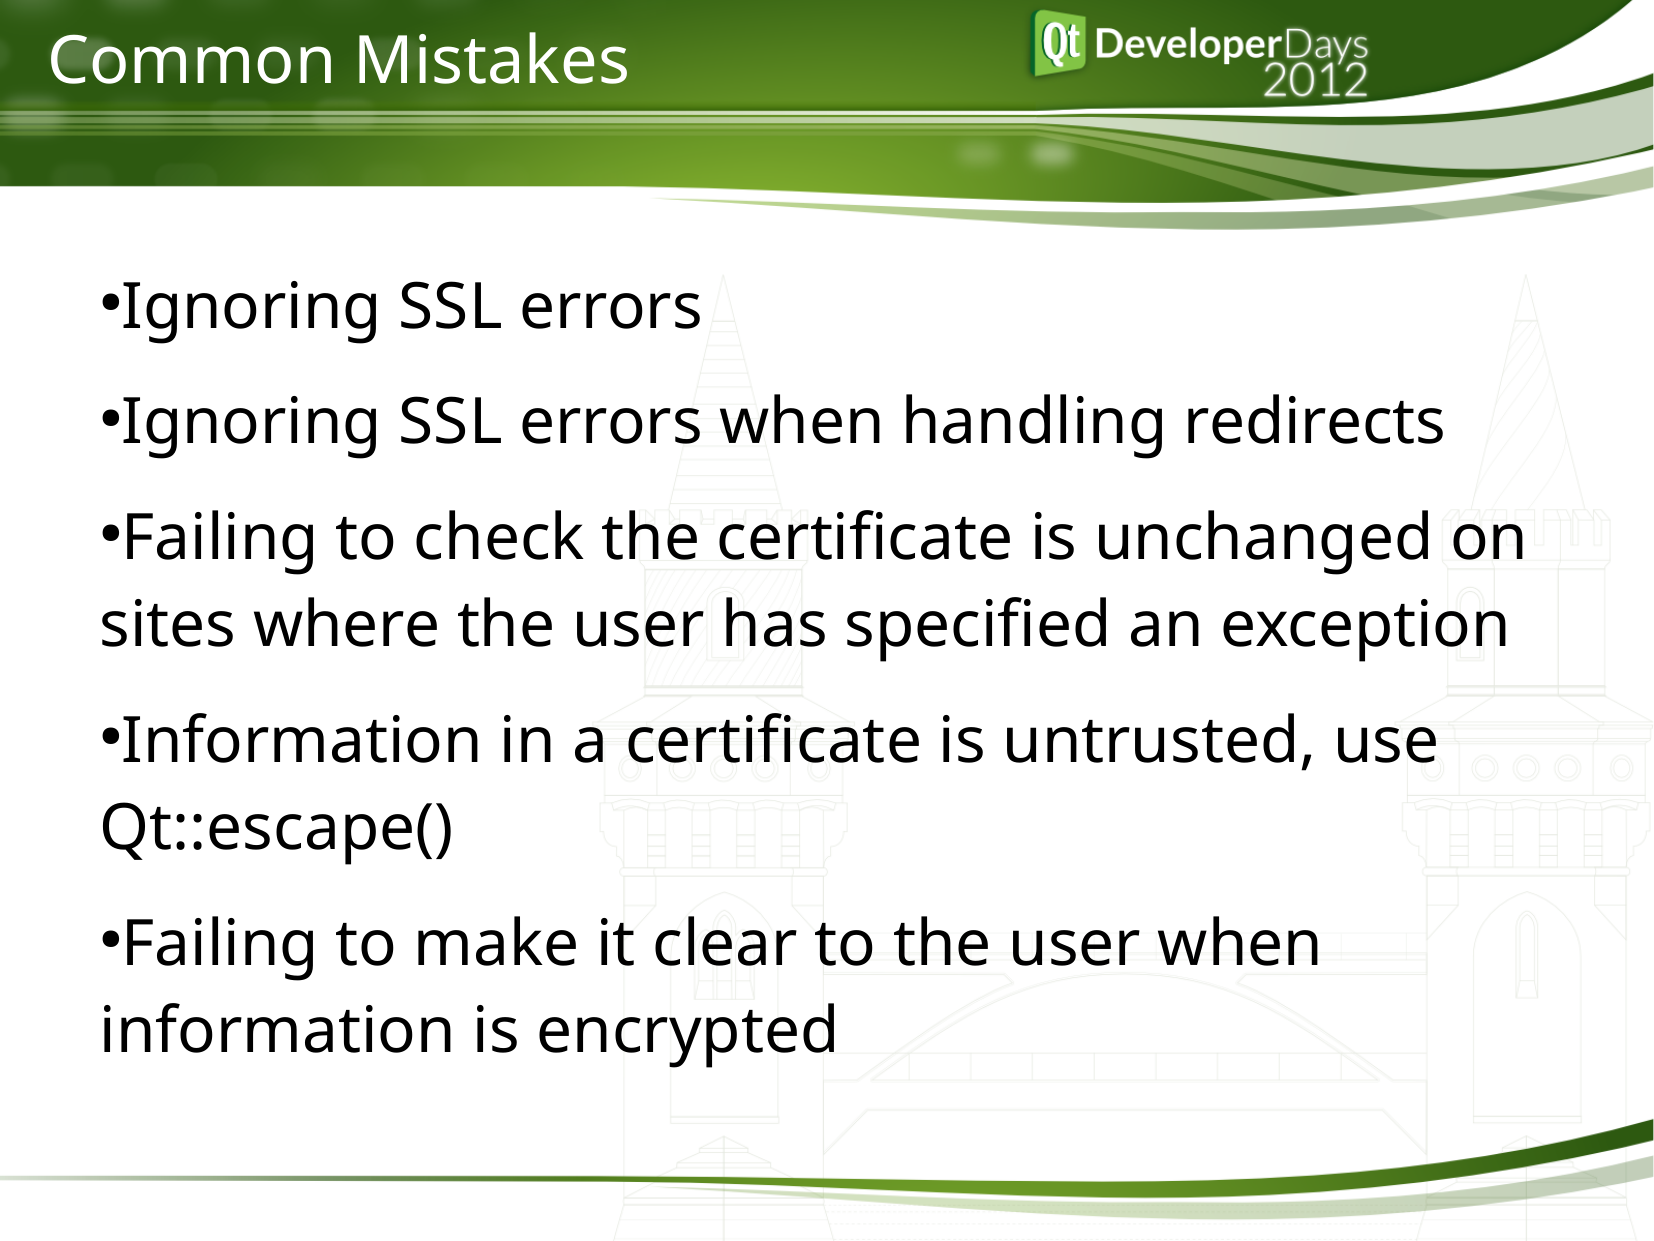

# Common Mistakes
Ignoring SSL errors
Ignoring SSL errors when handling redirects
Failing to check the certificate is unchanged on sites where the user has specified an exception
Information in a certificate is untrusted, use Qt::escape()
Failing to make it clear to the user when information is encrypted